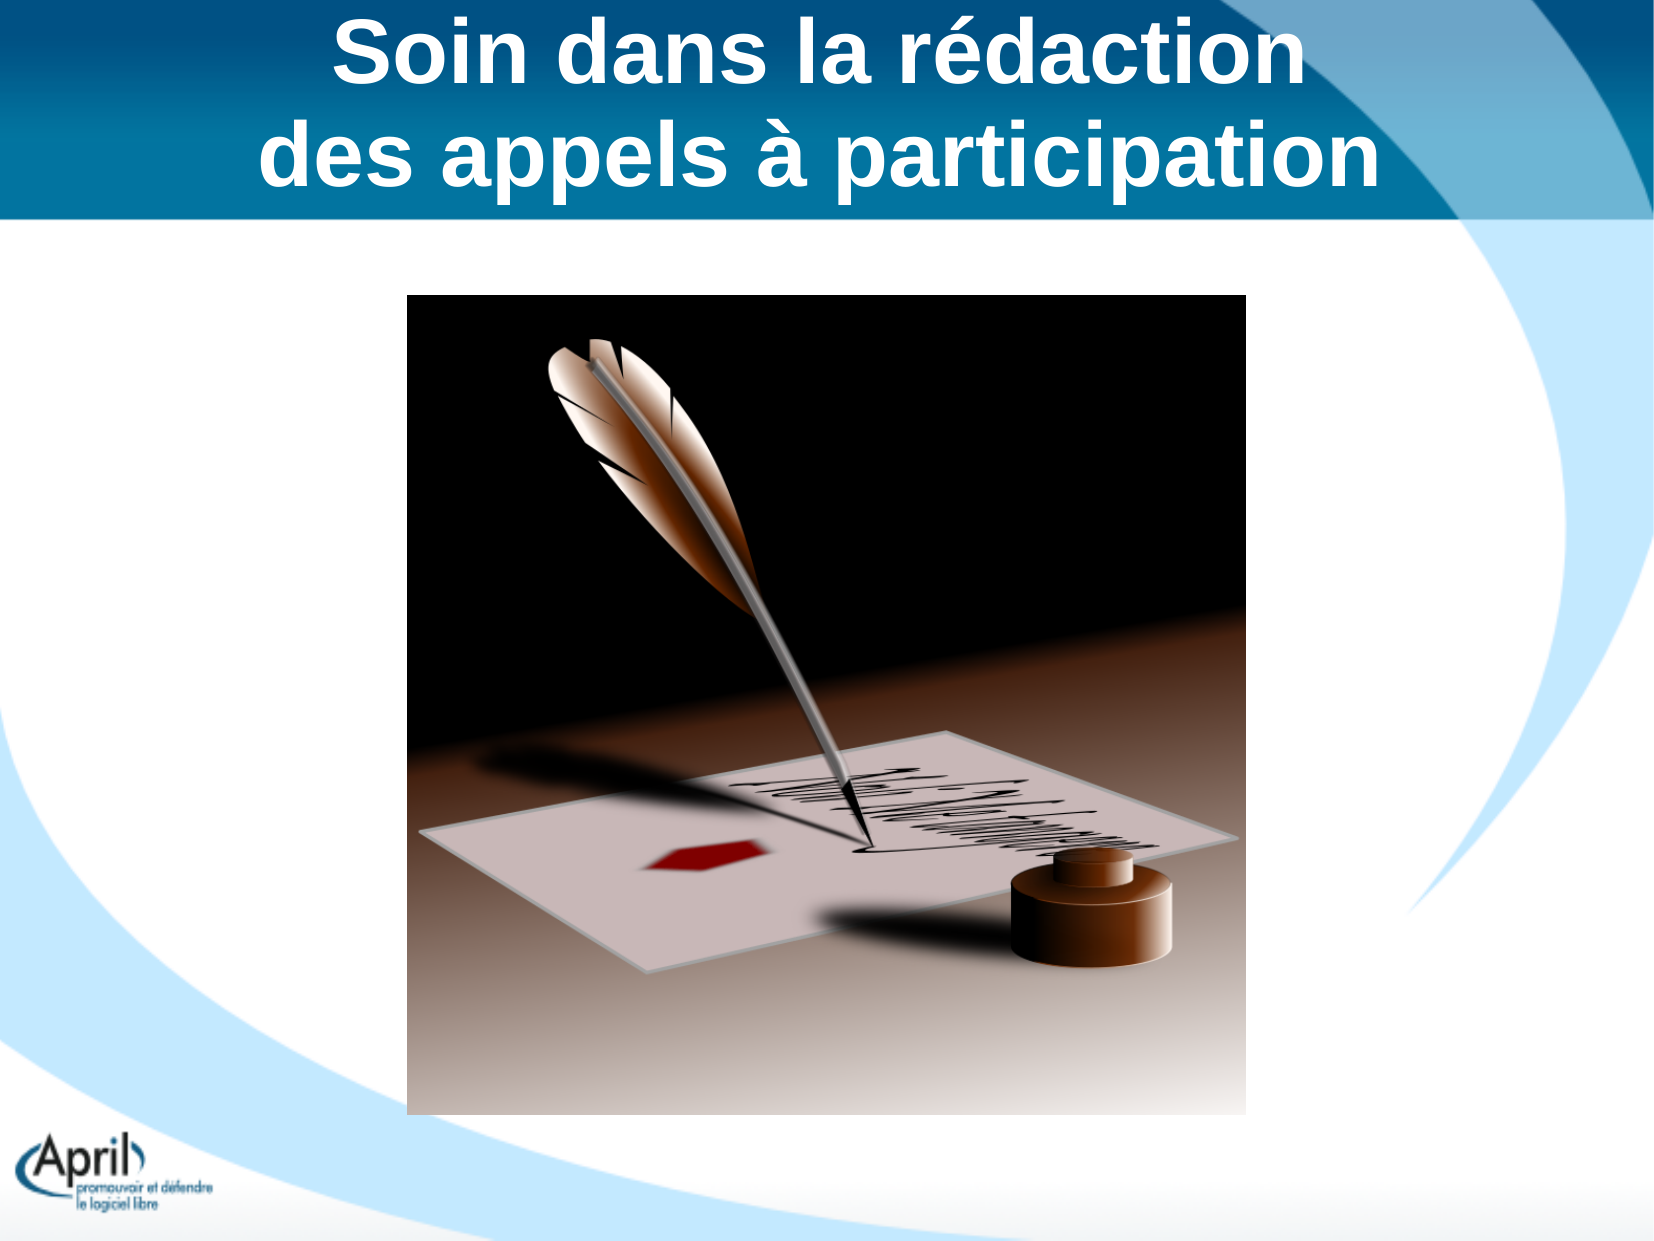

# Soin dans la rédaction des appels à participation